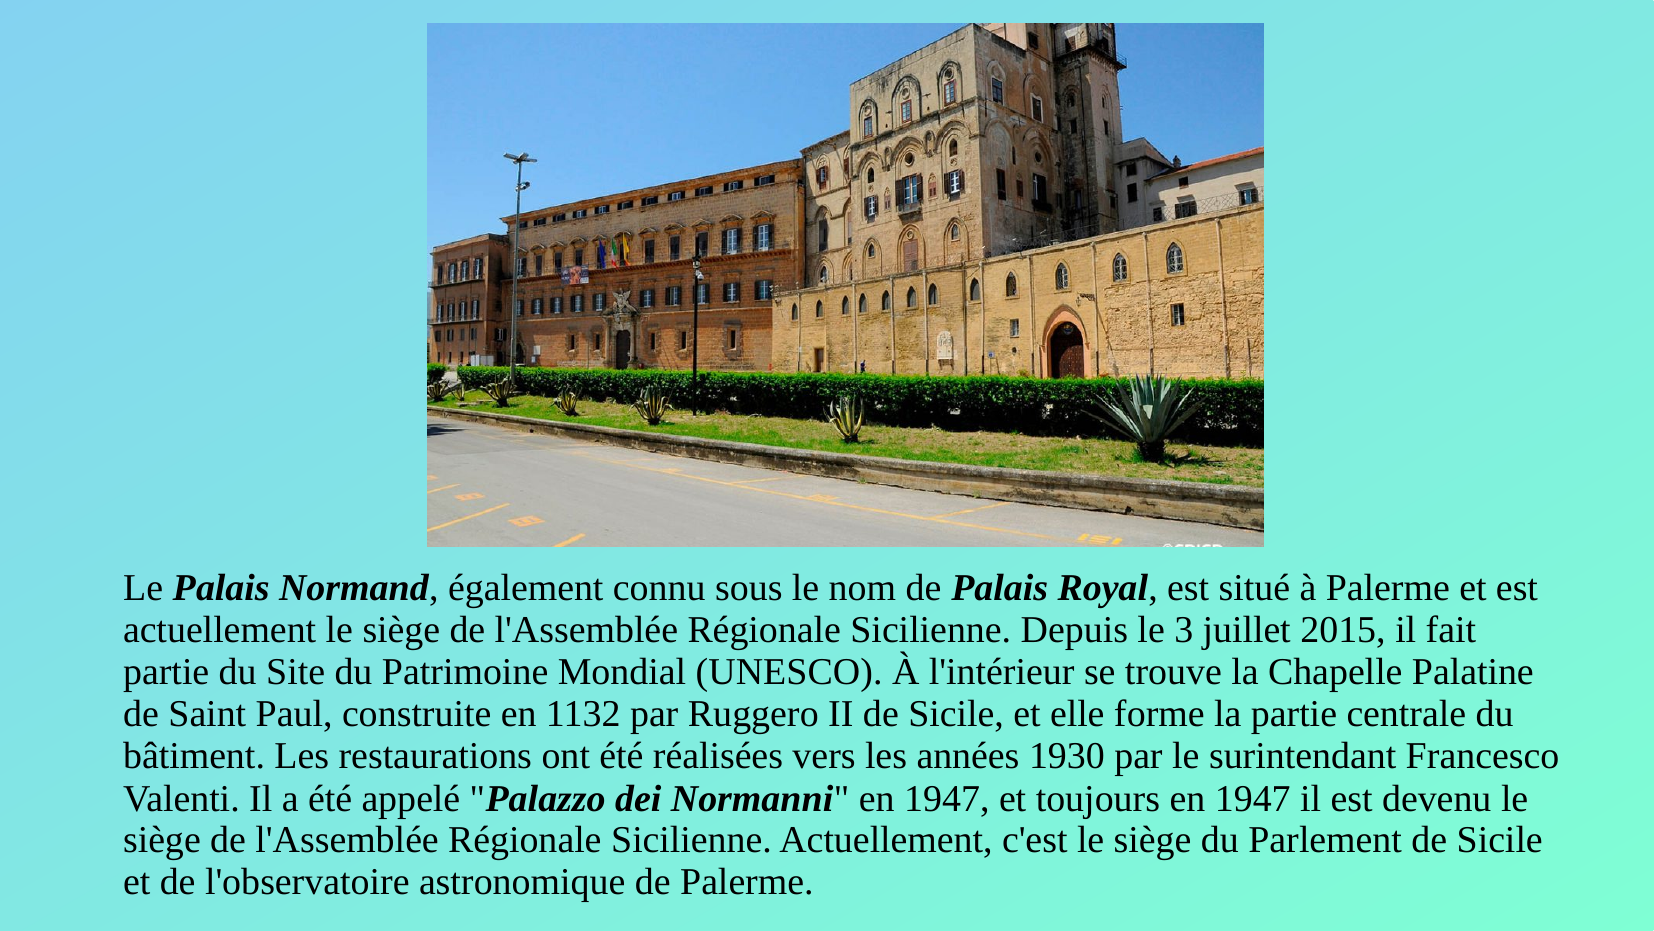

# Le Palais Normand, également connu sous le nom de Palais Royal, est situé à Palerme et est actuellement le siège de l'Assemblée Régionale Sicilienne. Depuis le 3 juillet 2015, il fait partie du Site du Patrimoine Mondial (UNESCO). À l'intérieur se trouve la Chapelle Palatine de Saint Paul, construite en 1132 par Ruggero II de Sicile, et elle forme la partie centrale du bâtiment. Les restaurations ont été réalisées vers les années 1930 par le surintendant Francesco Valenti. Il a été appelé "Palazzo dei Normanni" en 1947, et toujours en 1947 il est devenu le siège de l'Assemblée Régionale Sicilienne. Actuellement, c'est le siège du Parlement de Sicile et de l'observatoire astronomique de Palerme.